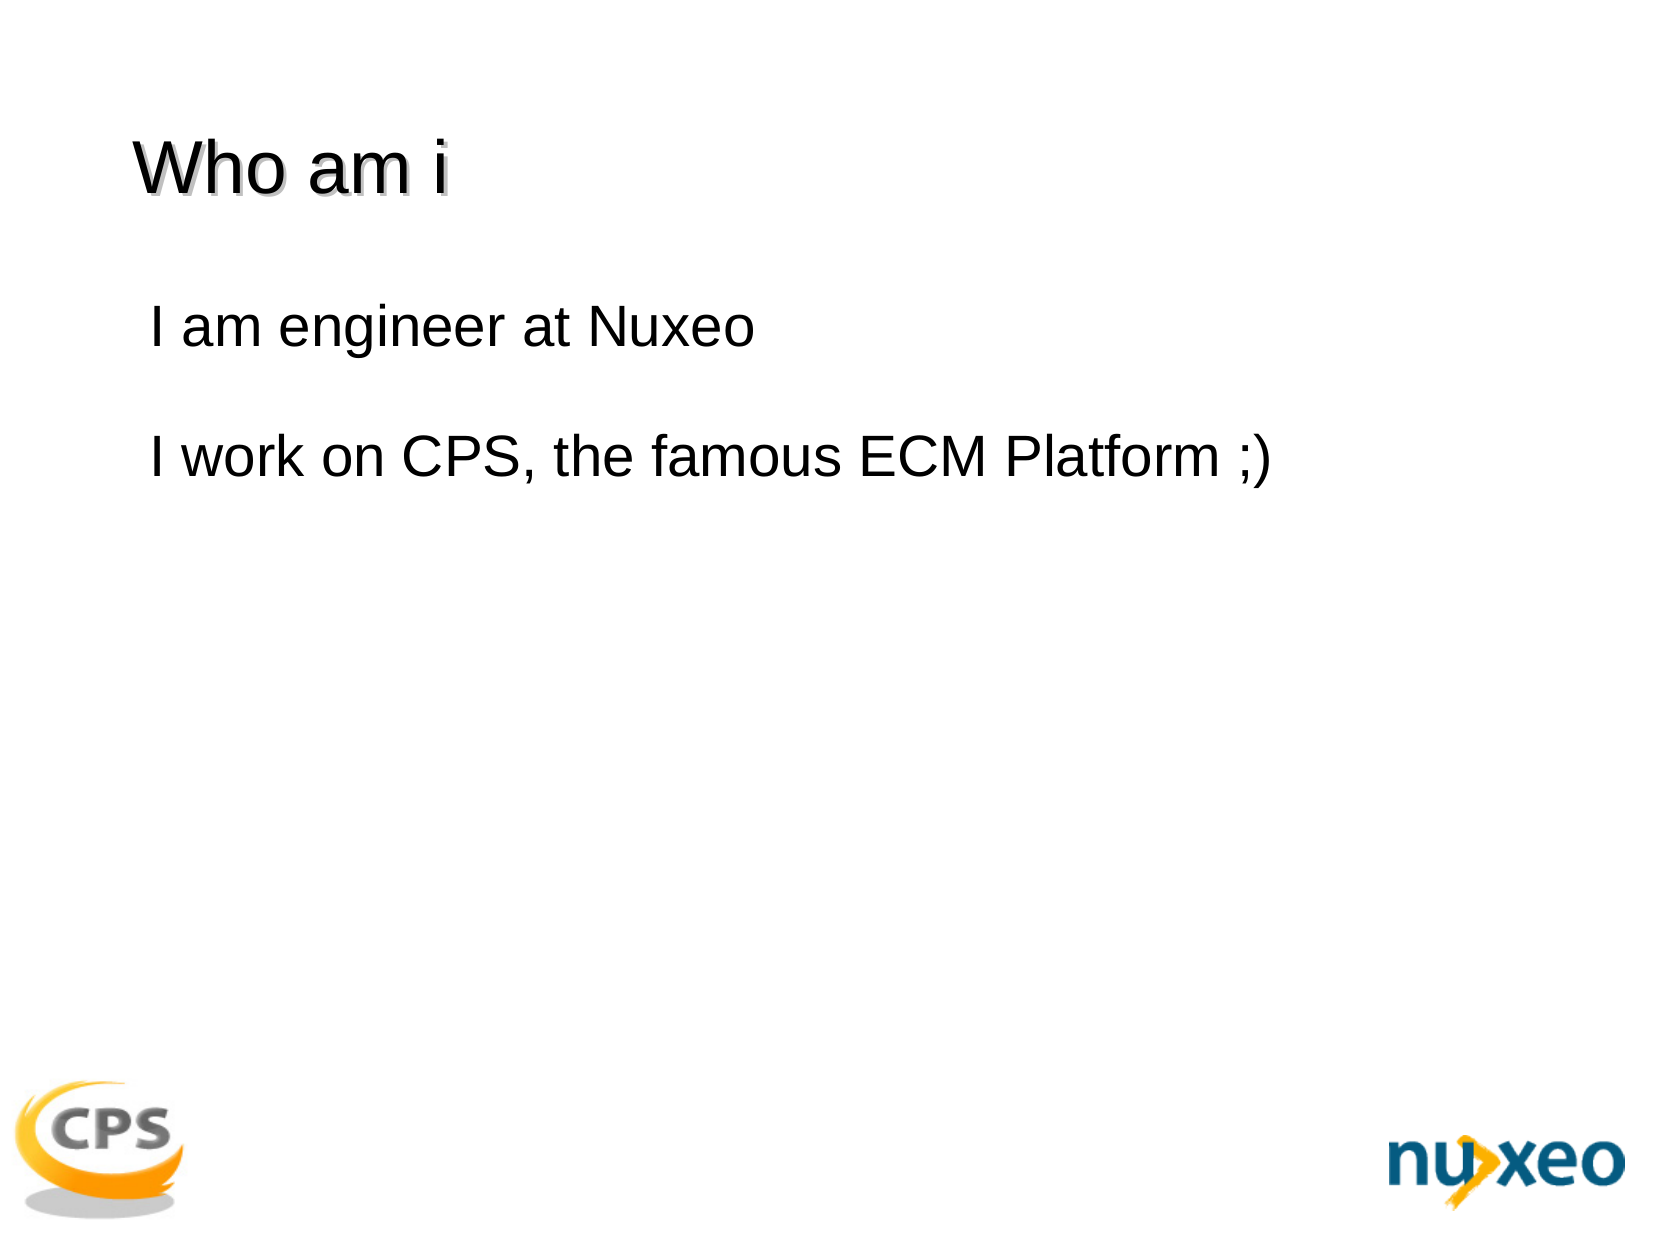

Who am i
 I am engineer at Nuxeo
 I work on CPS, the famous ECM Platform ;)